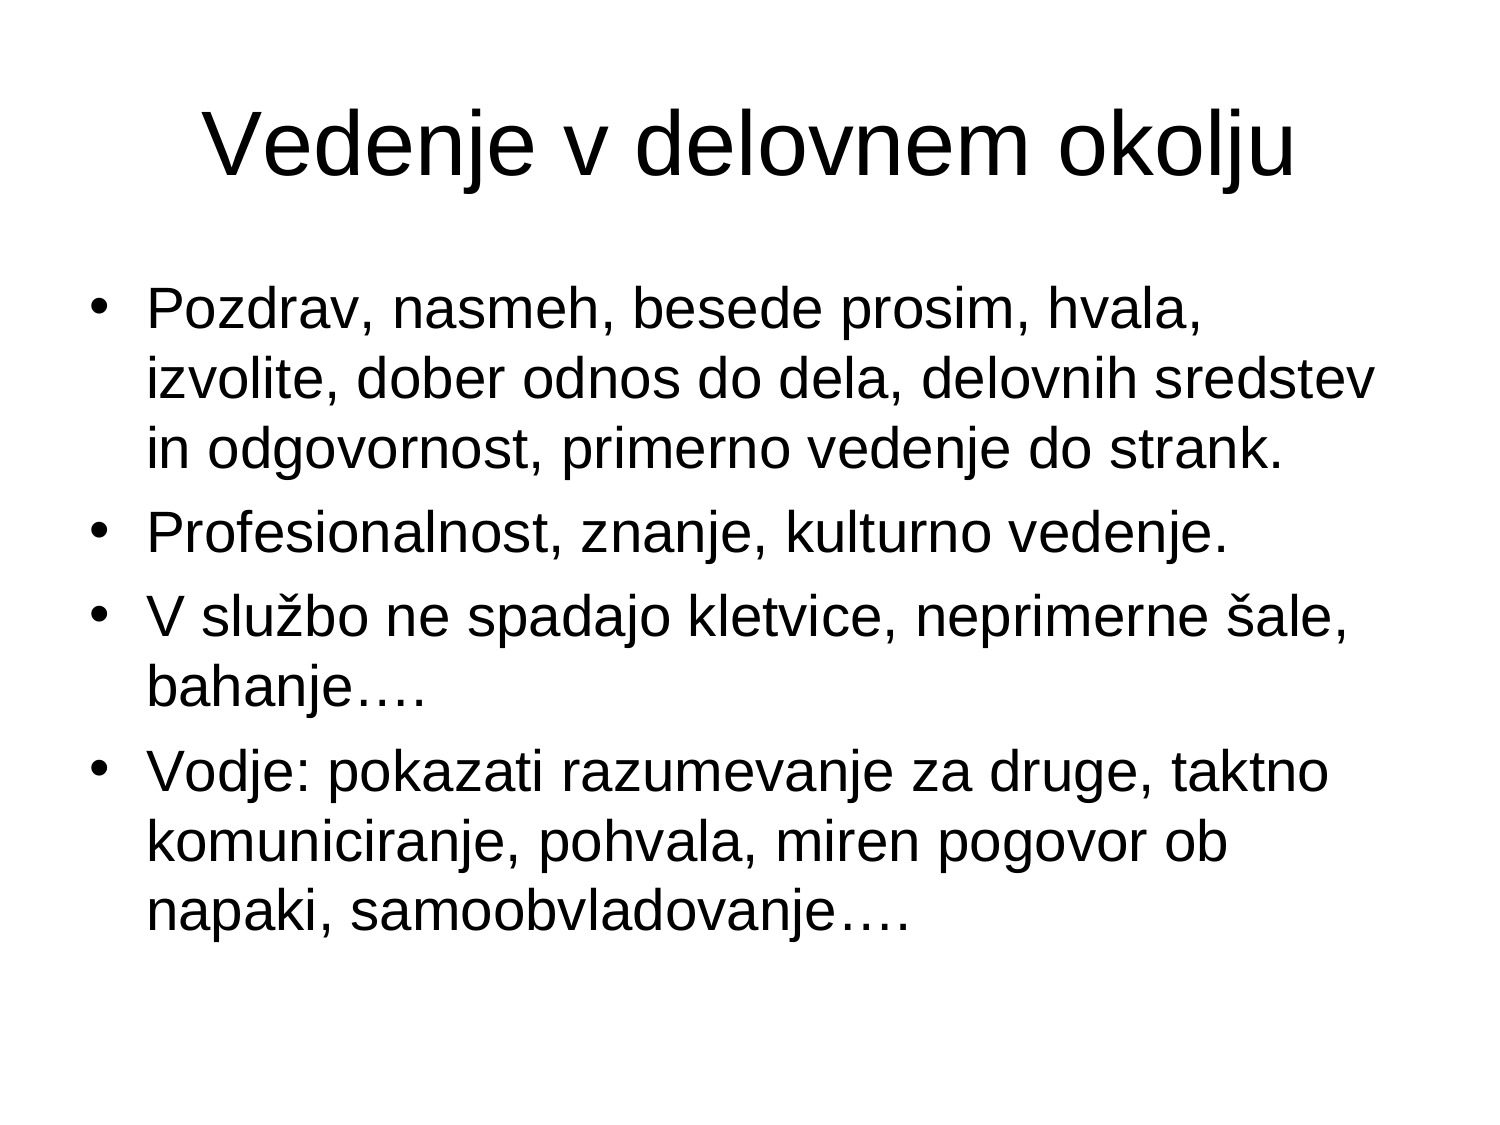

# Vedenje v delovnem okolju
Pozdrav, nasmeh, besede prosim, hvala, izvolite, dober odnos do dela, delovnih sredstev in odgovornost, primerno vedenje do strank.
Profesionalnost, znanje, kulturno vedenje.
V službo ne spadajo kletvice, neprimerne šale, bahanje….
Vodje: pokazati razumevanje za druge, taktno komuniciranje, pohvala, miren pogovor ob napaki, samoobvladovanje….